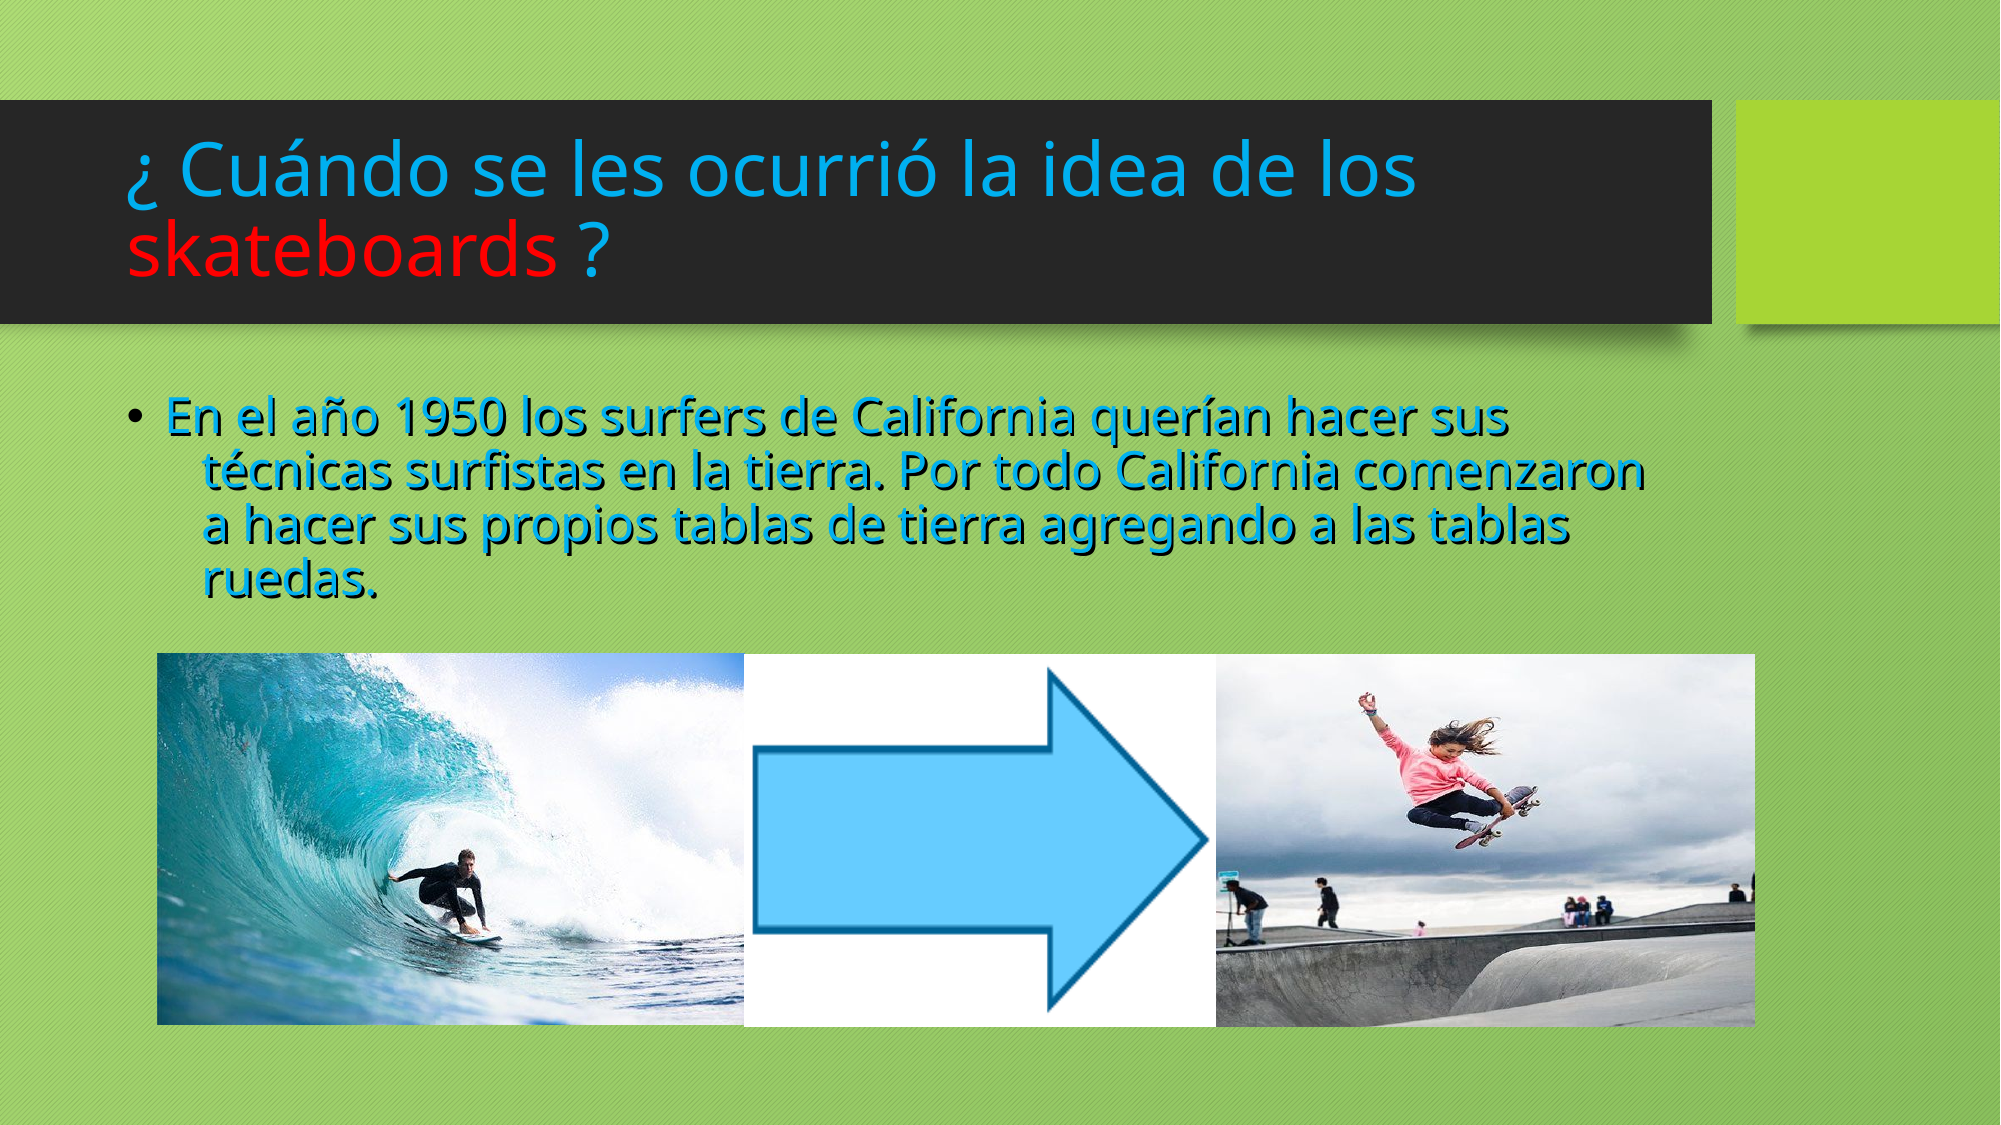

# ¿ Cuándo se les ocurrió la idea de los skateboards ?
En el año 1950 los surfers de California querían hacer sus técnicas surfistas en la tierra. Por todo California comenzaron a hacer sus propios tablas de tierra agregando a las tablas ruedas.